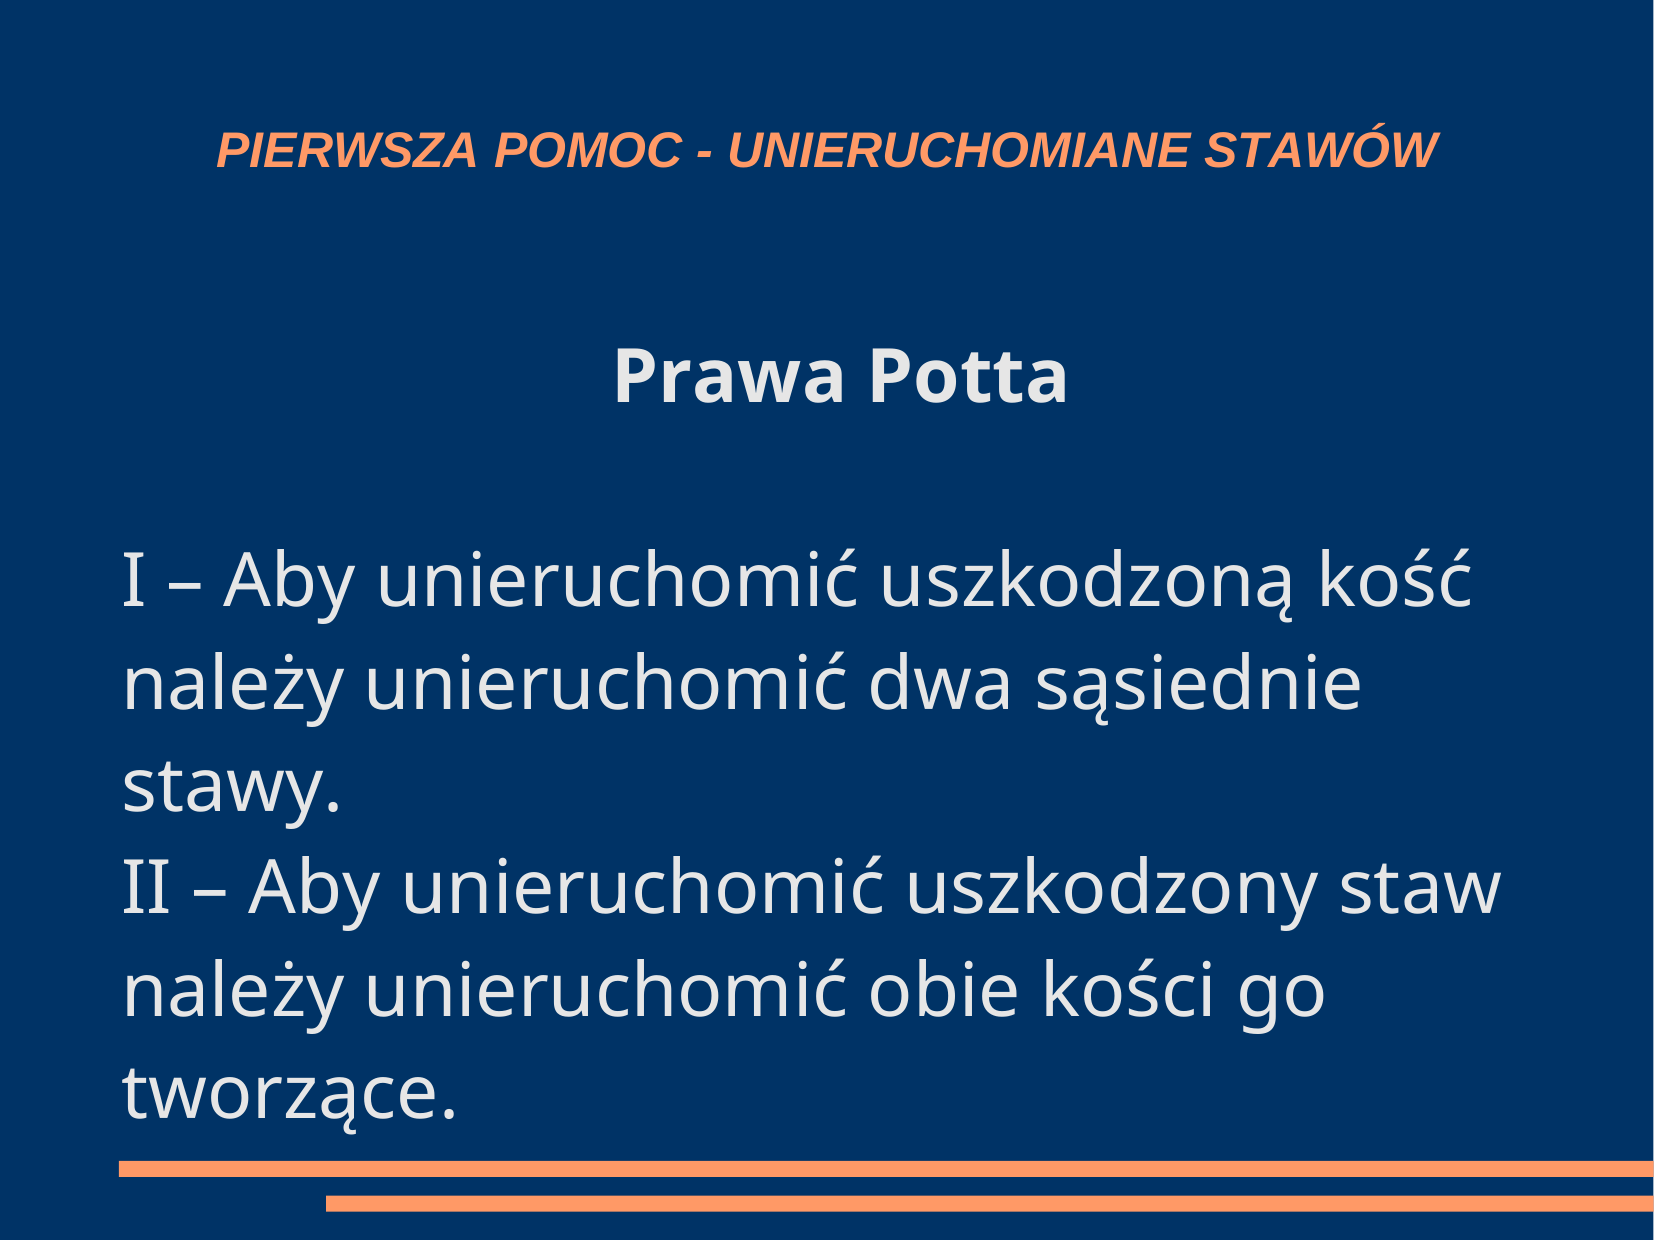

# PIERWSZA POMOC - UNIERUCHOMIANE STAWÓW
Prawa Potta
I – Aby unieruchomić uszkodzoną kość należy unieruchomić dwa sąsiednie stawy.
II – Aby unieruchomić uszkodzony staw należy unieruchomić obie kości go tworzące.